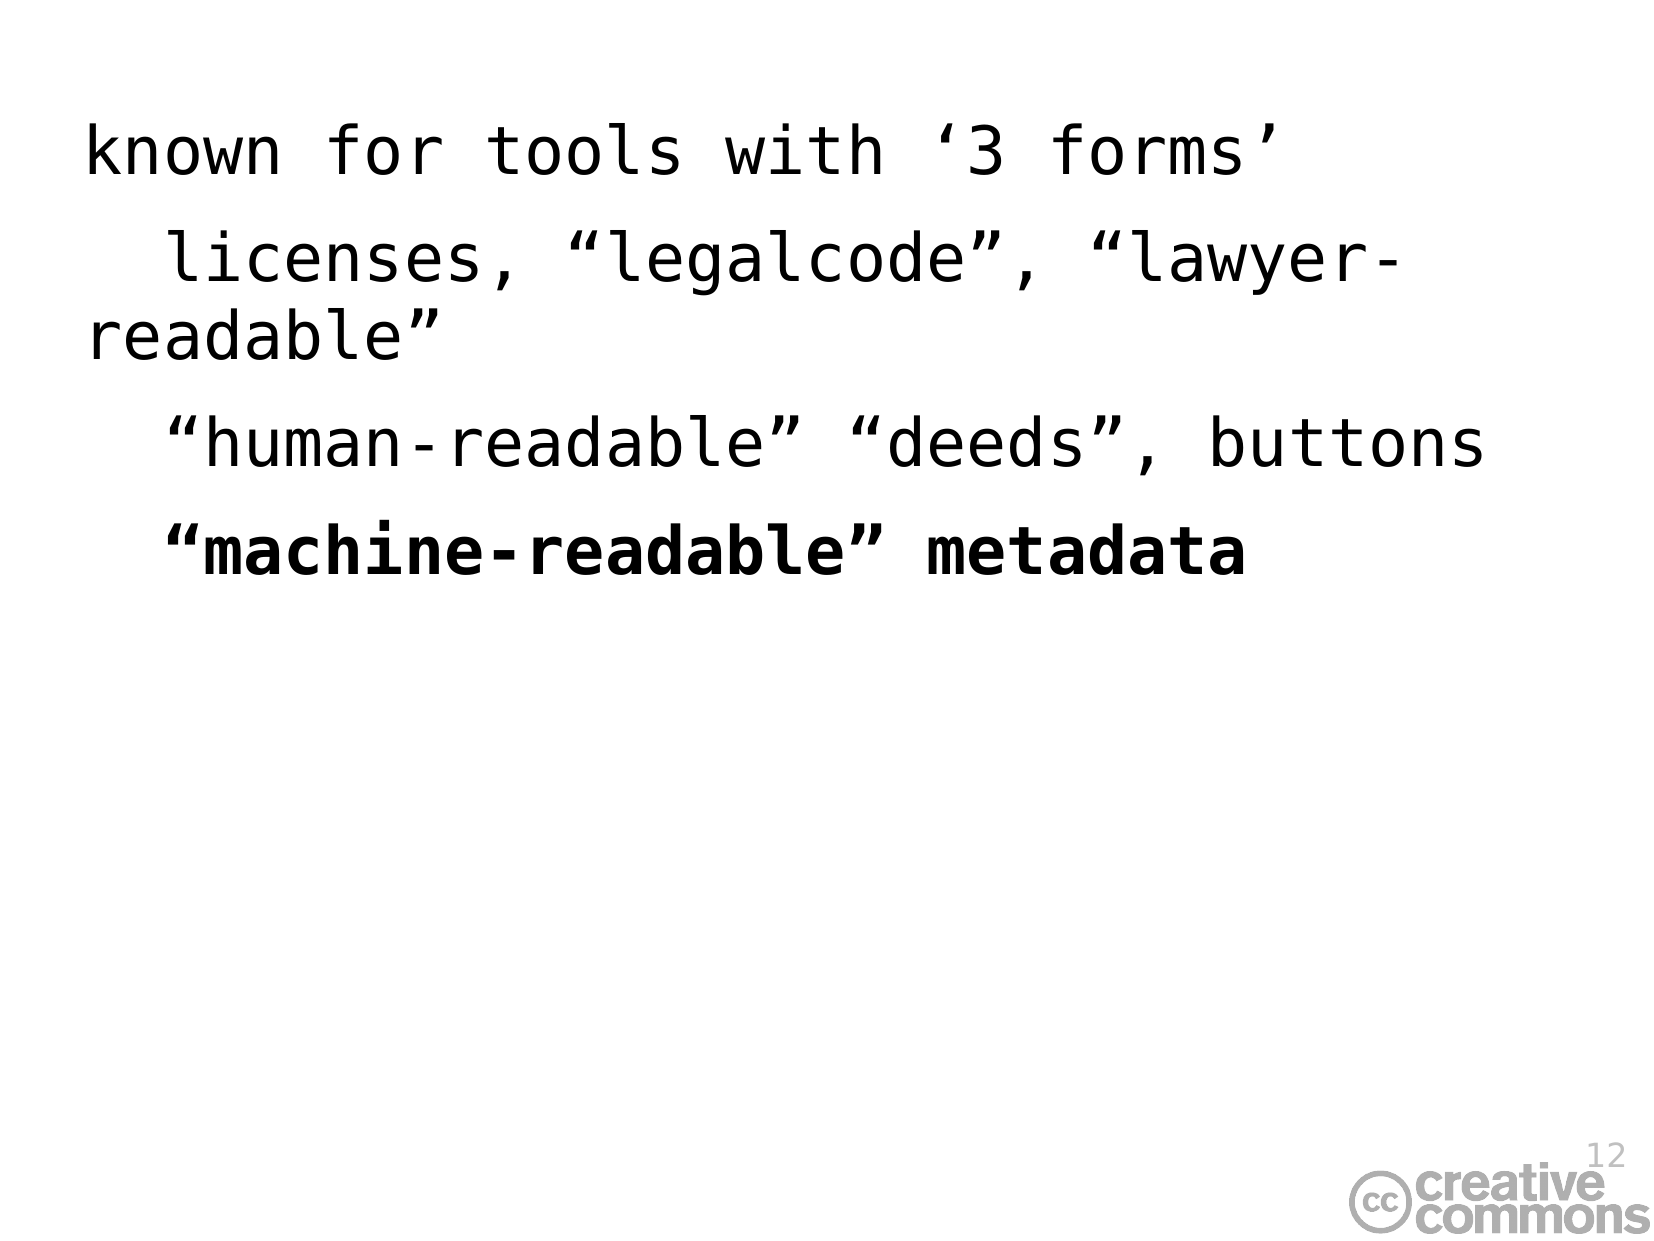

# known for tools with ‘3 forms’
 licenses, “legalcode”, “lawyer-readable”
 “human-readable” “deeds”, buttons
 “machine-readable” metadata